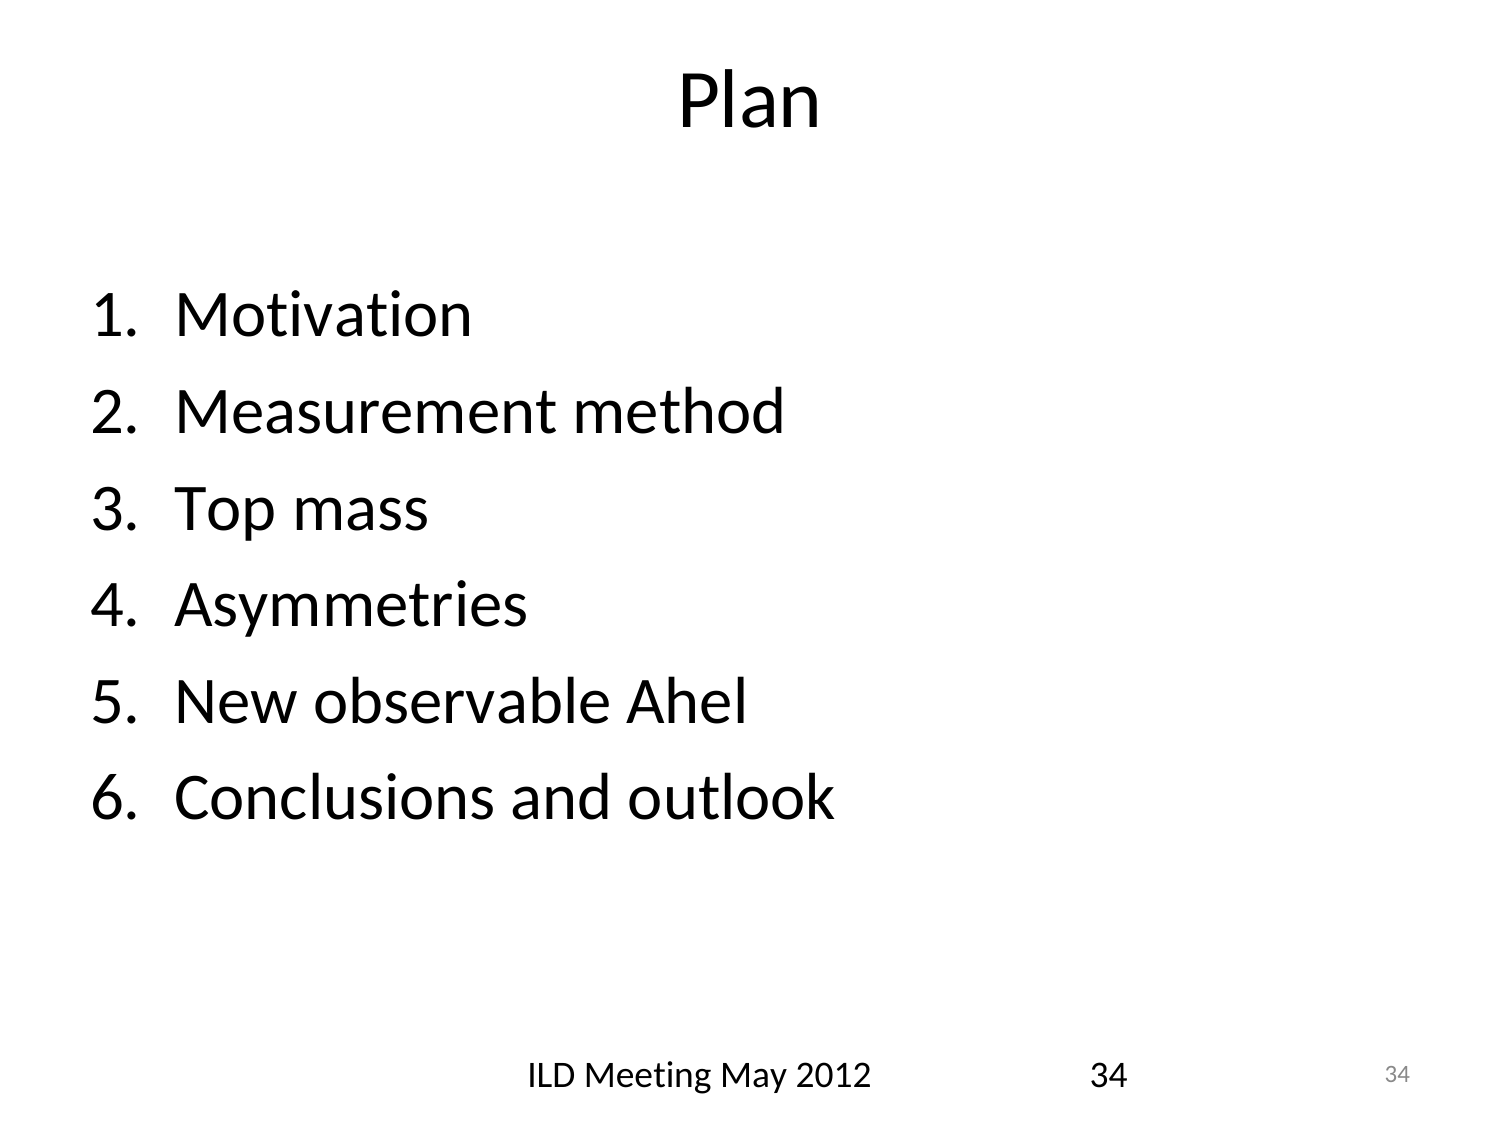

# Plan
Motivation
Measurement method
Top mass
Asymmetries
New observable Ahel
Conclusions and outlook
34
ILD Meeting May 2012